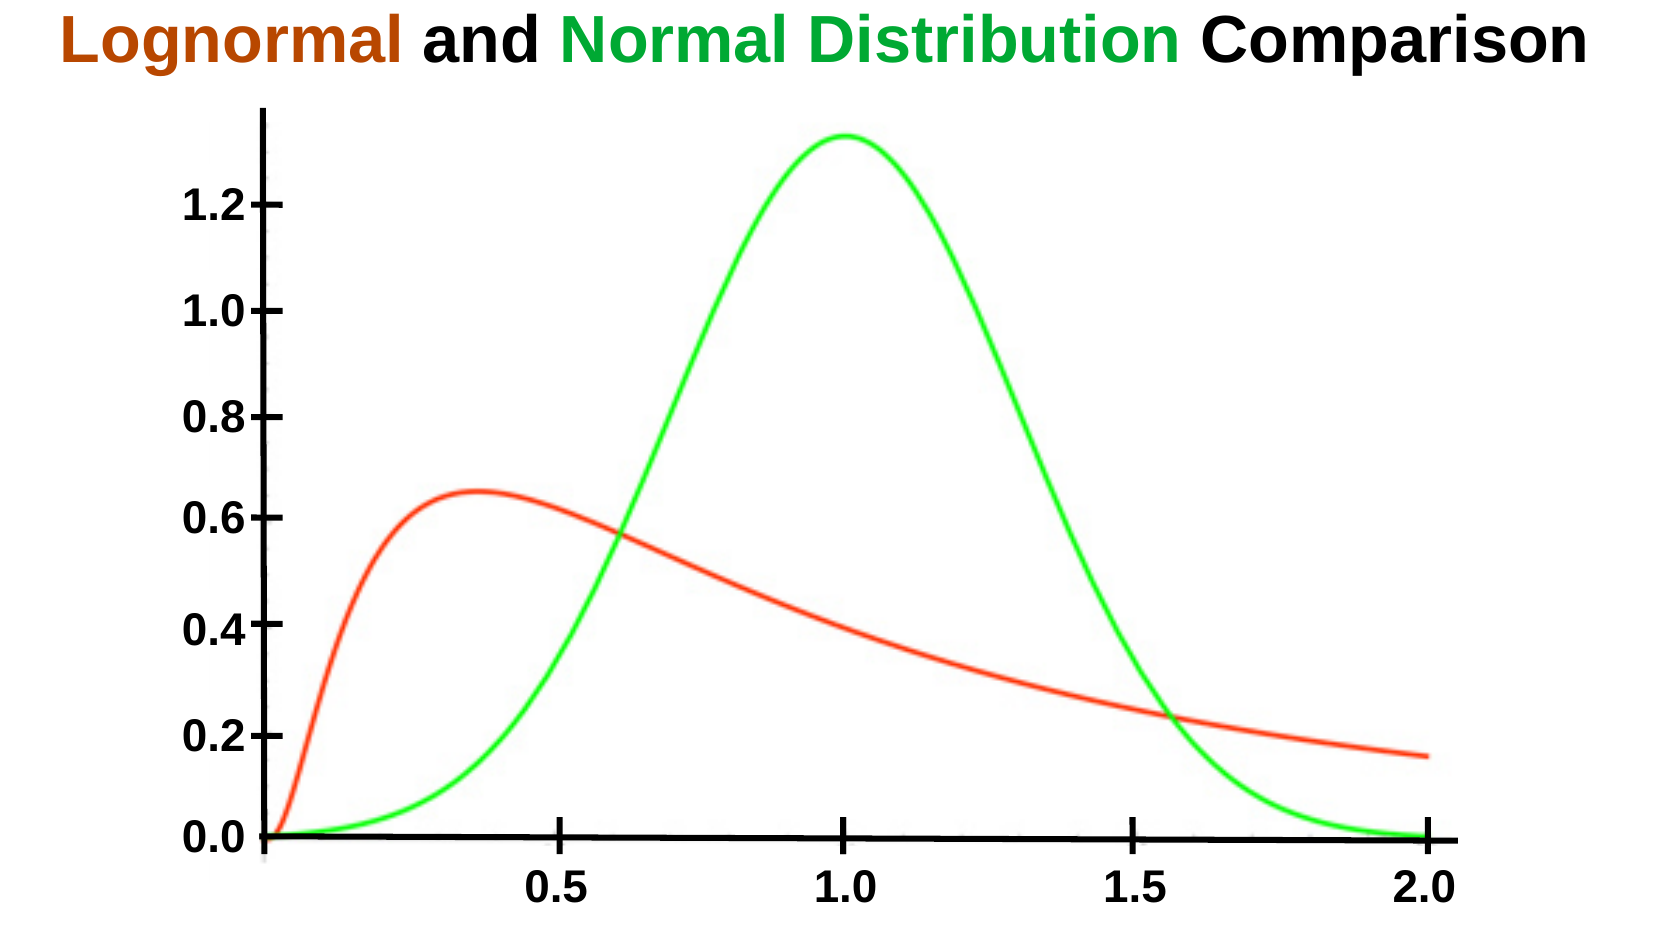

Lognormal and Normal Distribution Comparison
1.2
1.0
0.8
0.6
0.4
0.2
0.0
0.5
1.0
1.5
2.0